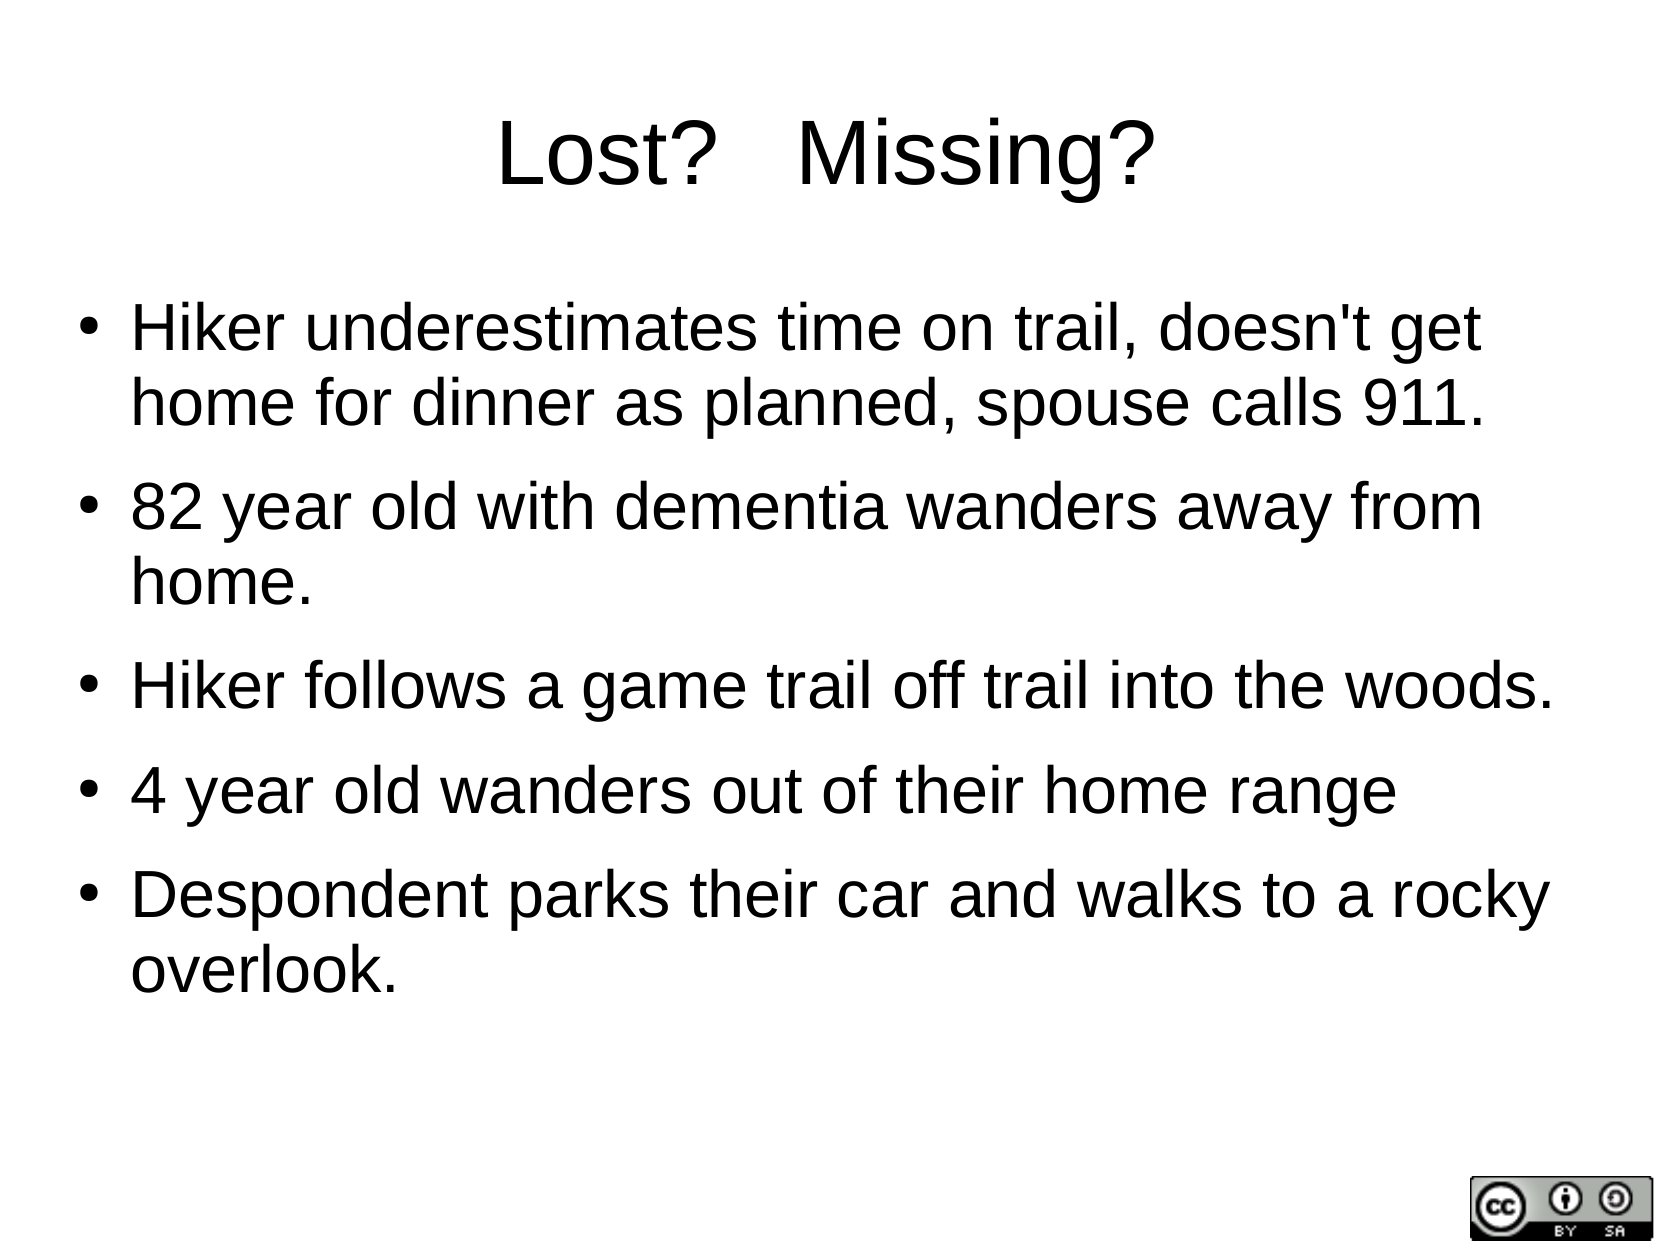

# Lost? Missing?
Hiker underestimates time on trail, doesn't get home for dinner as planned, spouse calls 911.
82 year old with dementia wanders away from home.
Hiker follows a game trail off trail into the woods.
4 year old wanders out of their home range
Despondent parks their car and walks to a rocky overlook.